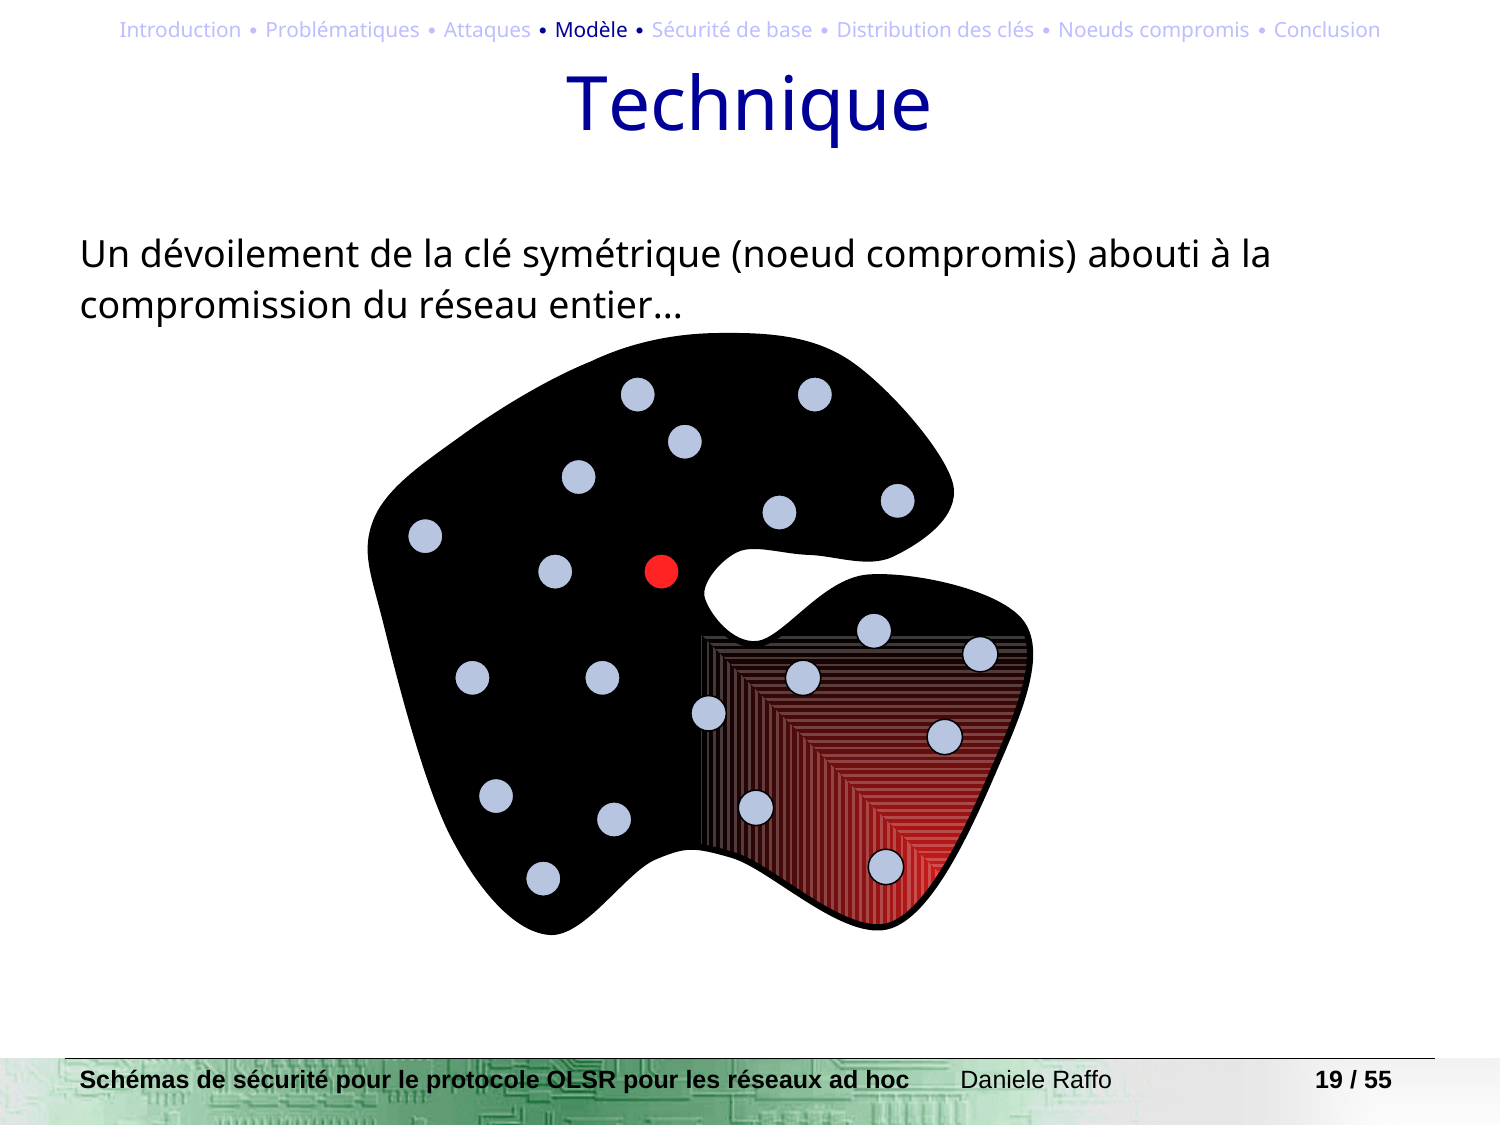

Introduction ∙ Problématiques ∙ Attaques ∙ Modèle ∙ Sécurité de base ∙ Distribution des clés ∙ Noeuds compromis ∙ Conclusion
Technique
Un dévoilement de la clé symétrique (noeud compromis) abouti à la compromission du réseau entier...
19
Schémas de sécurité pour le protocole OLSR pour les réseaux ad hoc Daniele Raffo